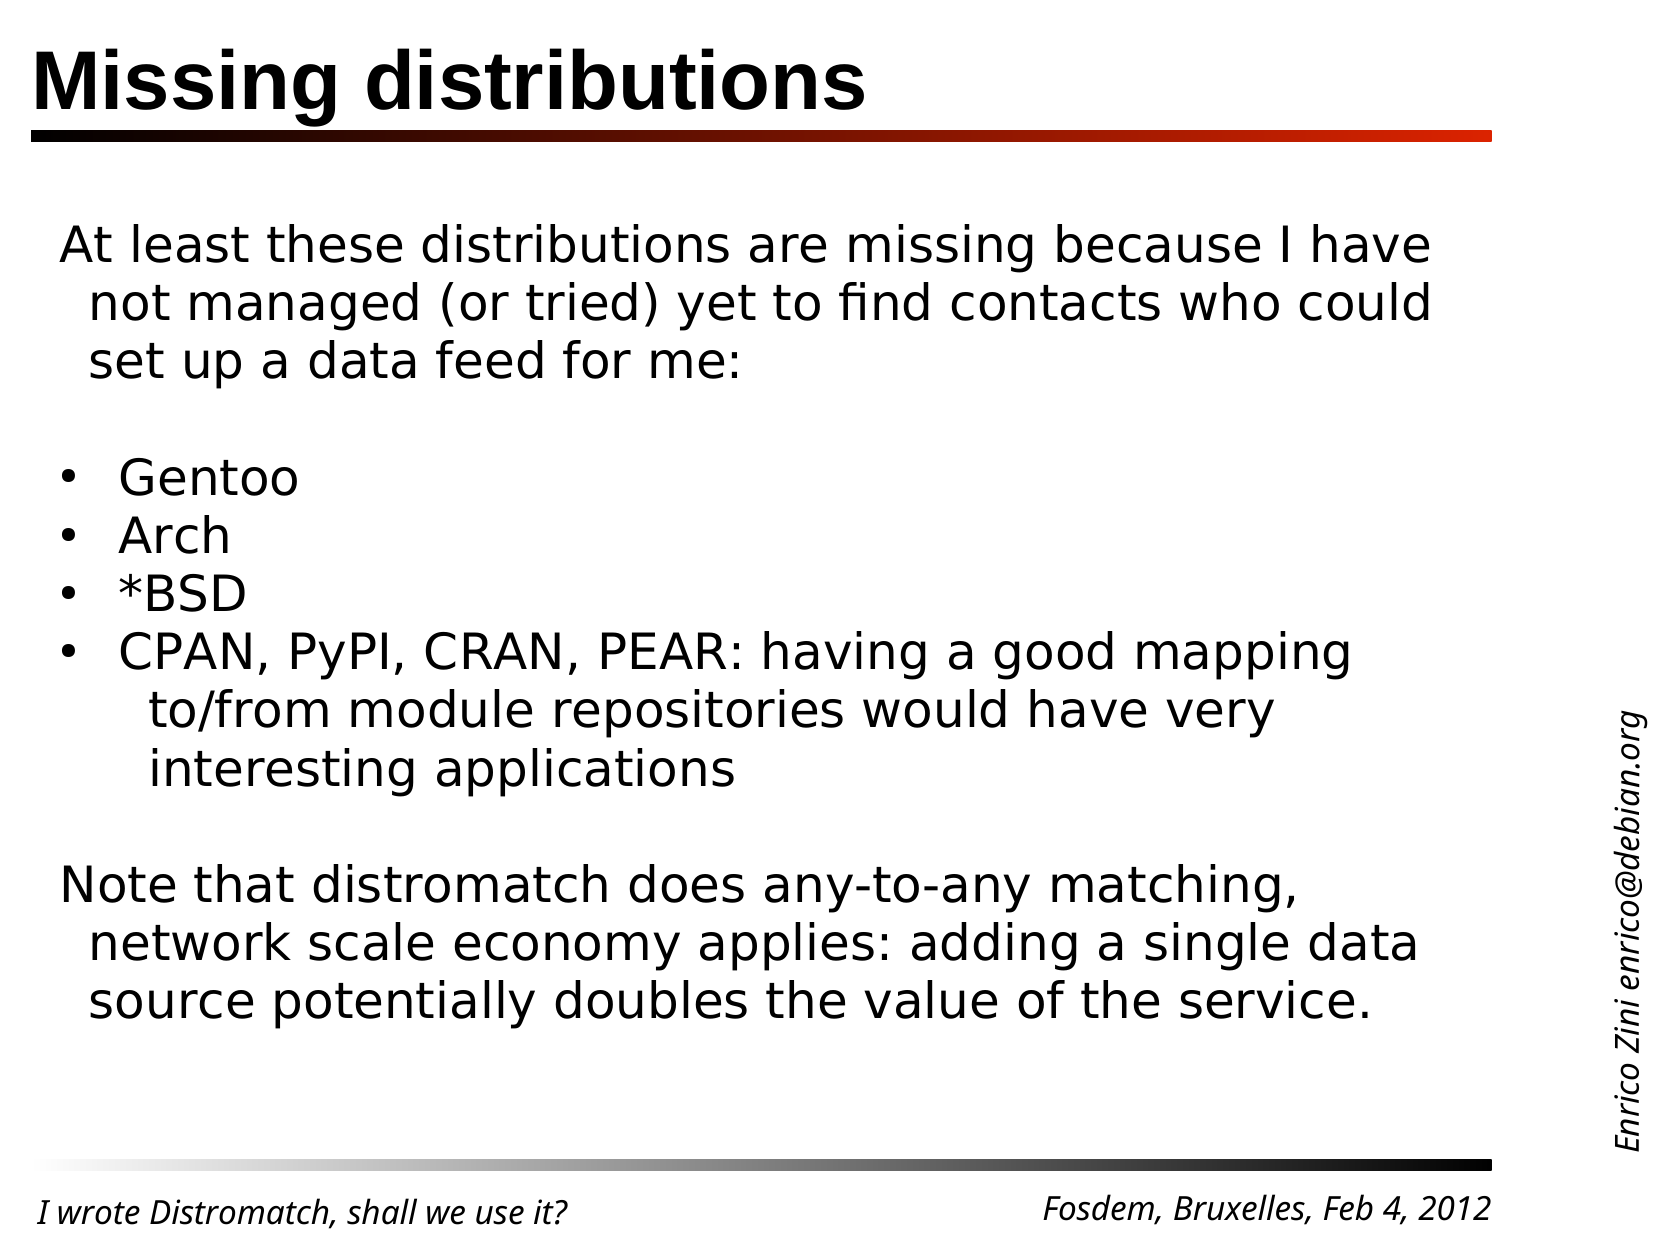

Missing distributions
At least these distributions are missing because I have not managed (or tried) yet to find contacts who could set up a data feed for me:
Gentoo
Arch
*BSD
CPAN, PyPI, CRAN, PEAR: having a good mapping to/from module repositories would have very interesting applications
Note that distromatch does any-to-any matching, network scale economy applies: adding a single data source potentially doubles the value of the service.